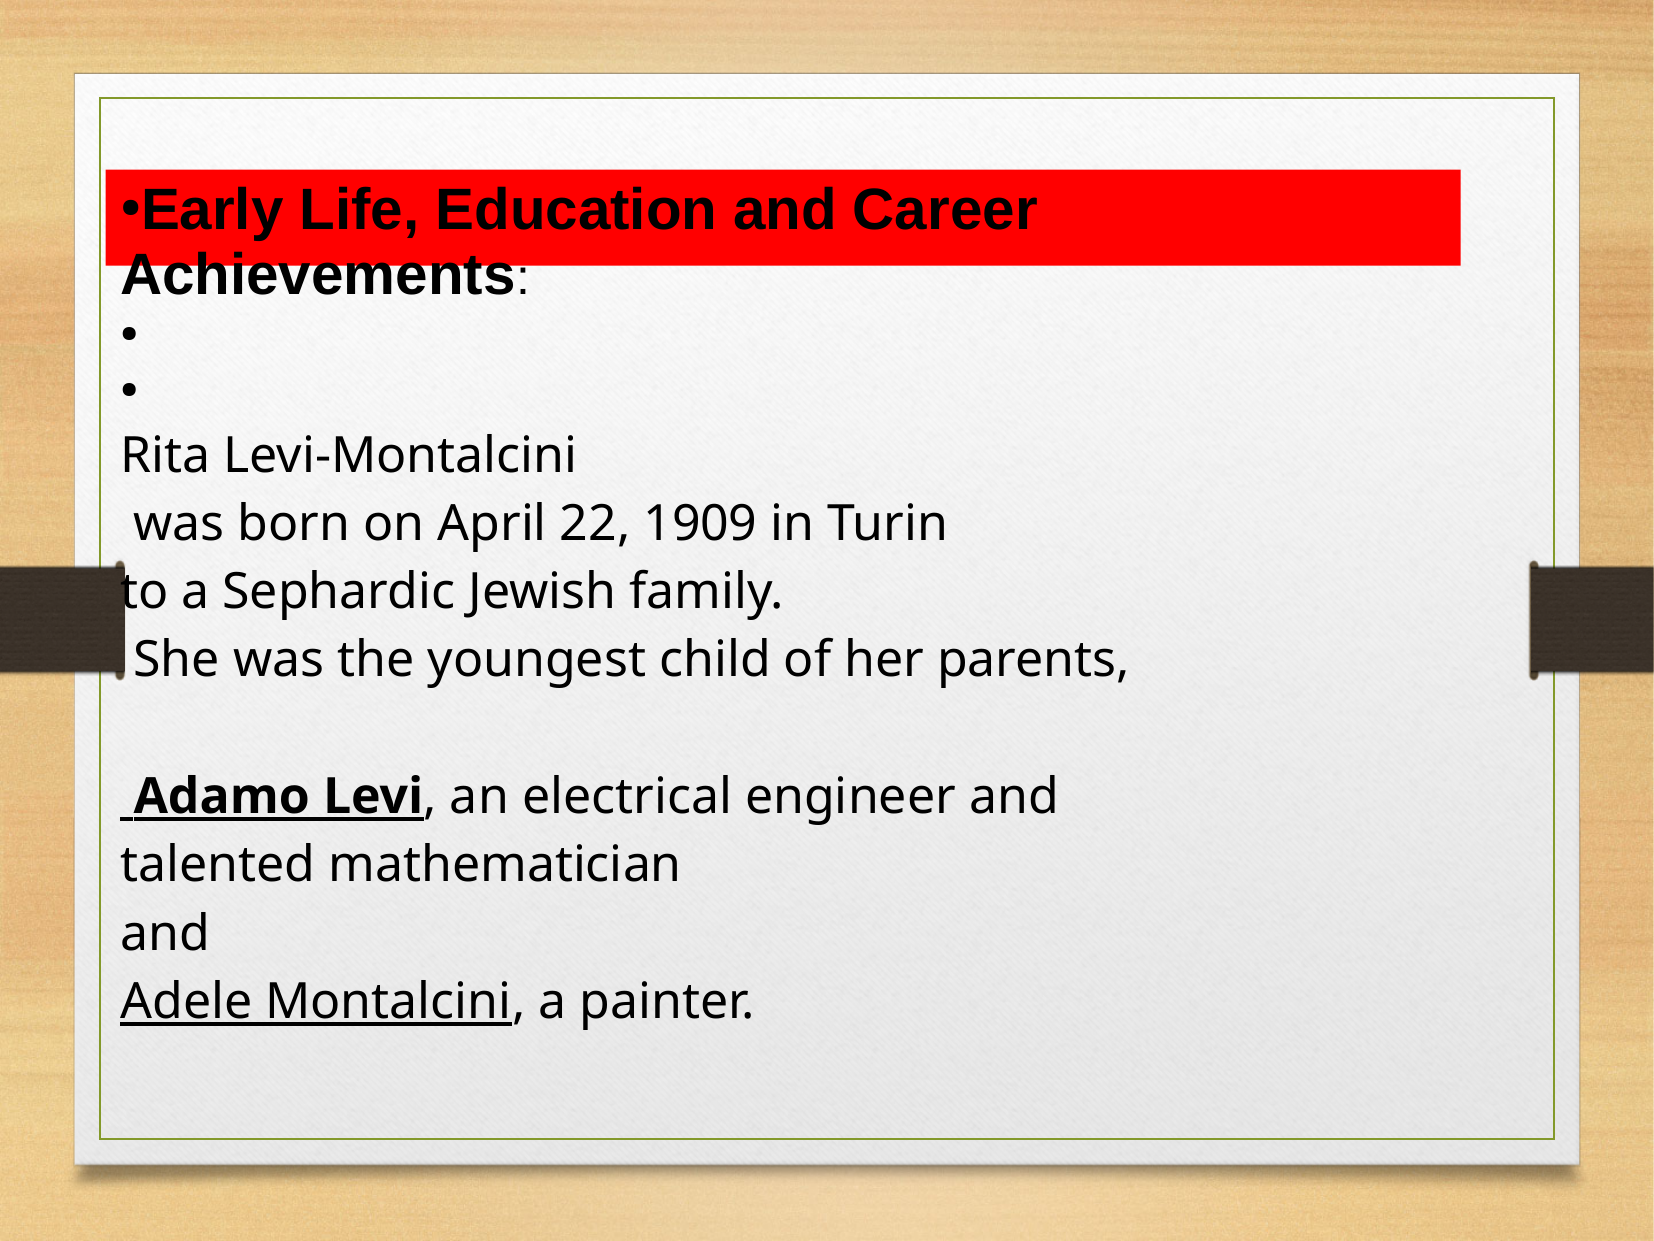

Early Life, Education and Career Achievements:
Rita Levi-Montalcini
 was born on April 22, 1909 in Turin
to a Sephardic Jewish family.
 She was the youngest child of her parents,
 Adamo Levi, an electrical engineer and
talented mathematician
and
Adele Montalcini, a painter.